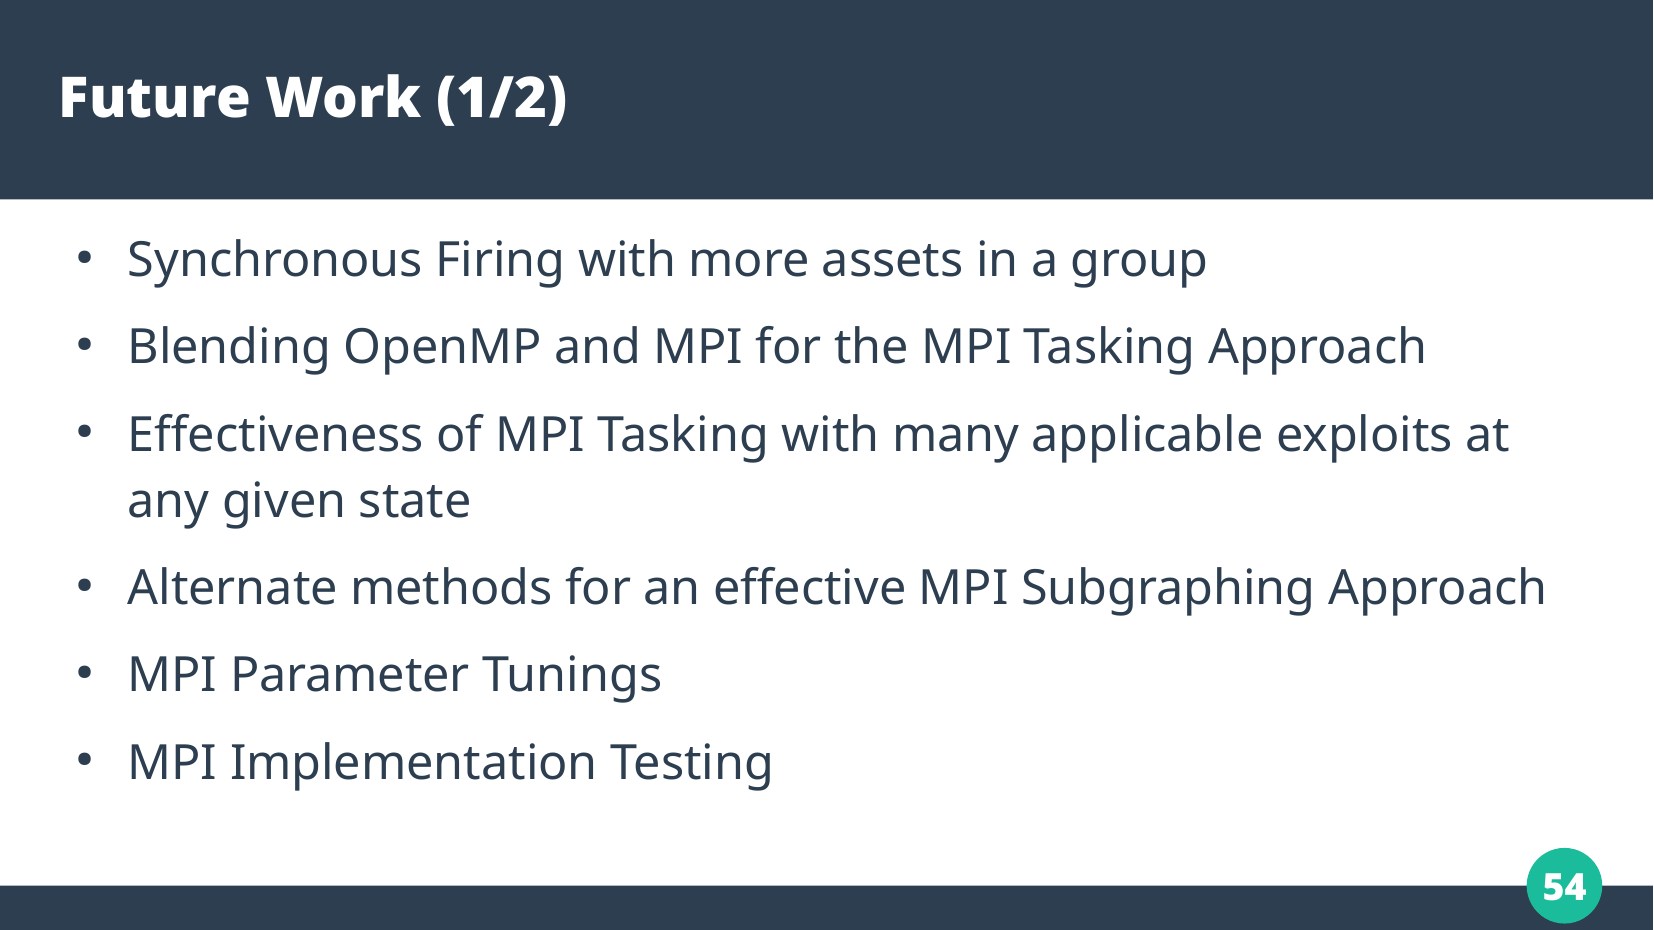

# Future Work (1/2)
Synchronous Firing with more assets in a group
Blending OpenMP and MPI for the MPI Tasking Approach
Effectiveness of MPI Tasking with many applicable exploits at any given state
Alternate methods for an effective MPI Subgraphing Approach
MPI Parameter Tunings
MPI Implementation Testing